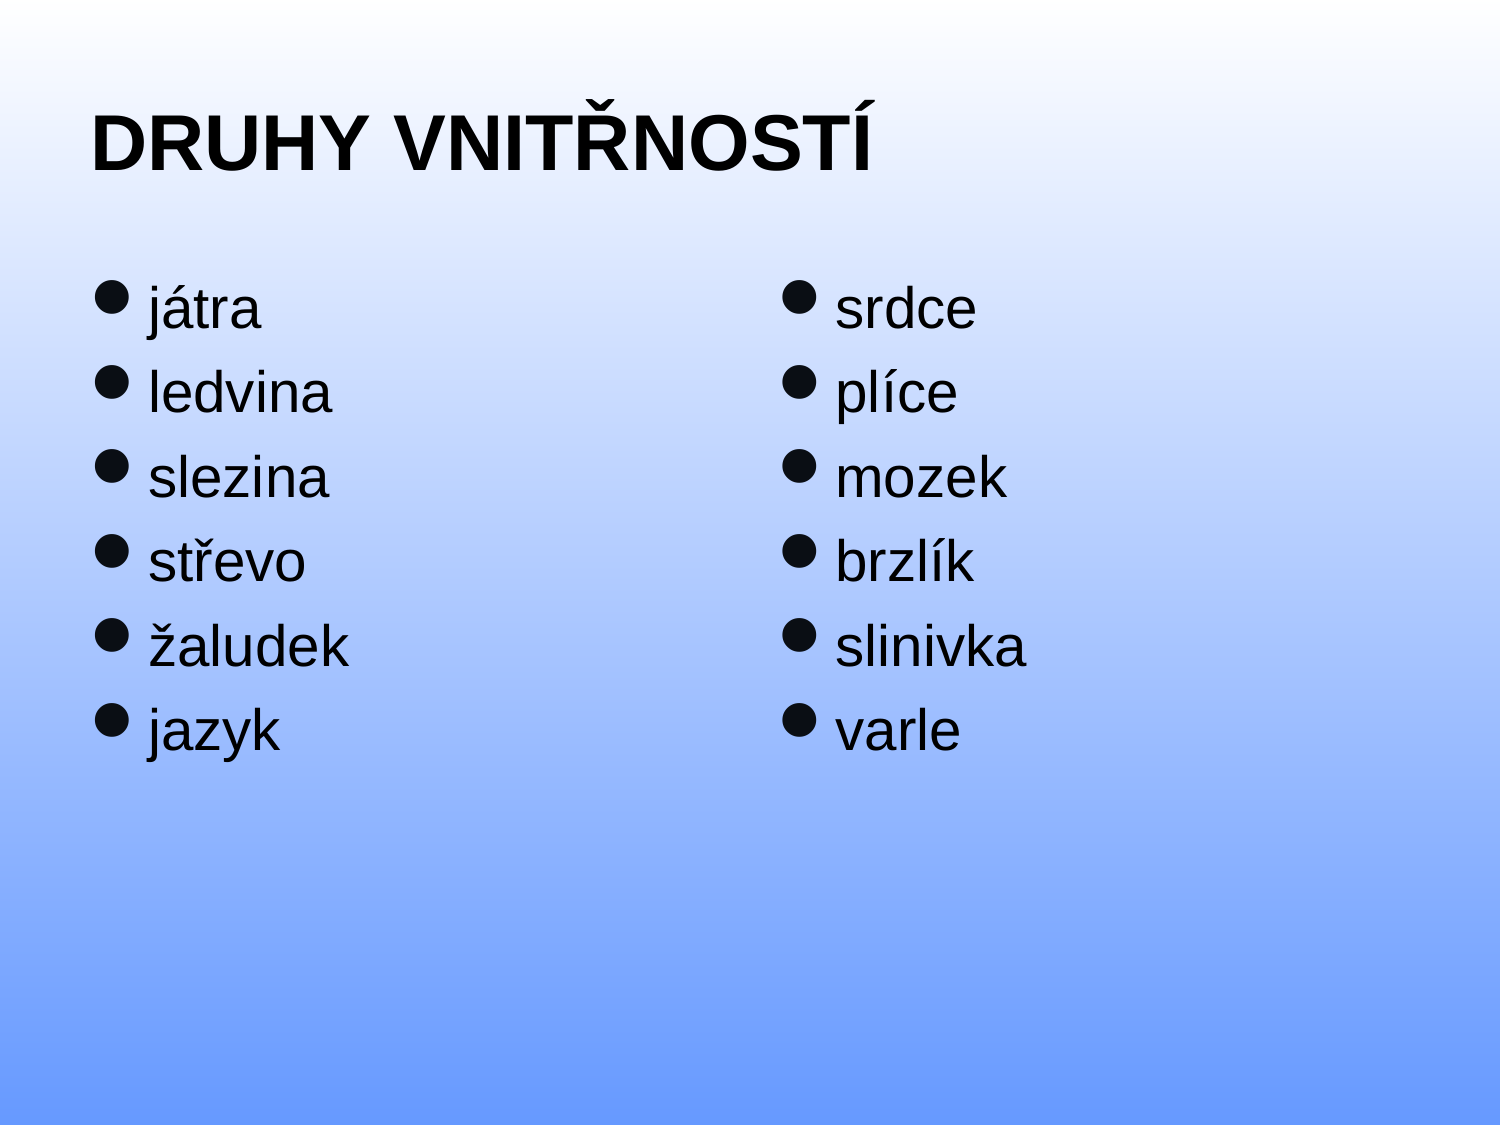

# DRUHY VNITŘNOSTÍ
játra
ledvina
slezina
střevo
žaludek
jazyk
srdce
plíce
mozek
brzlík
slinivka
varle